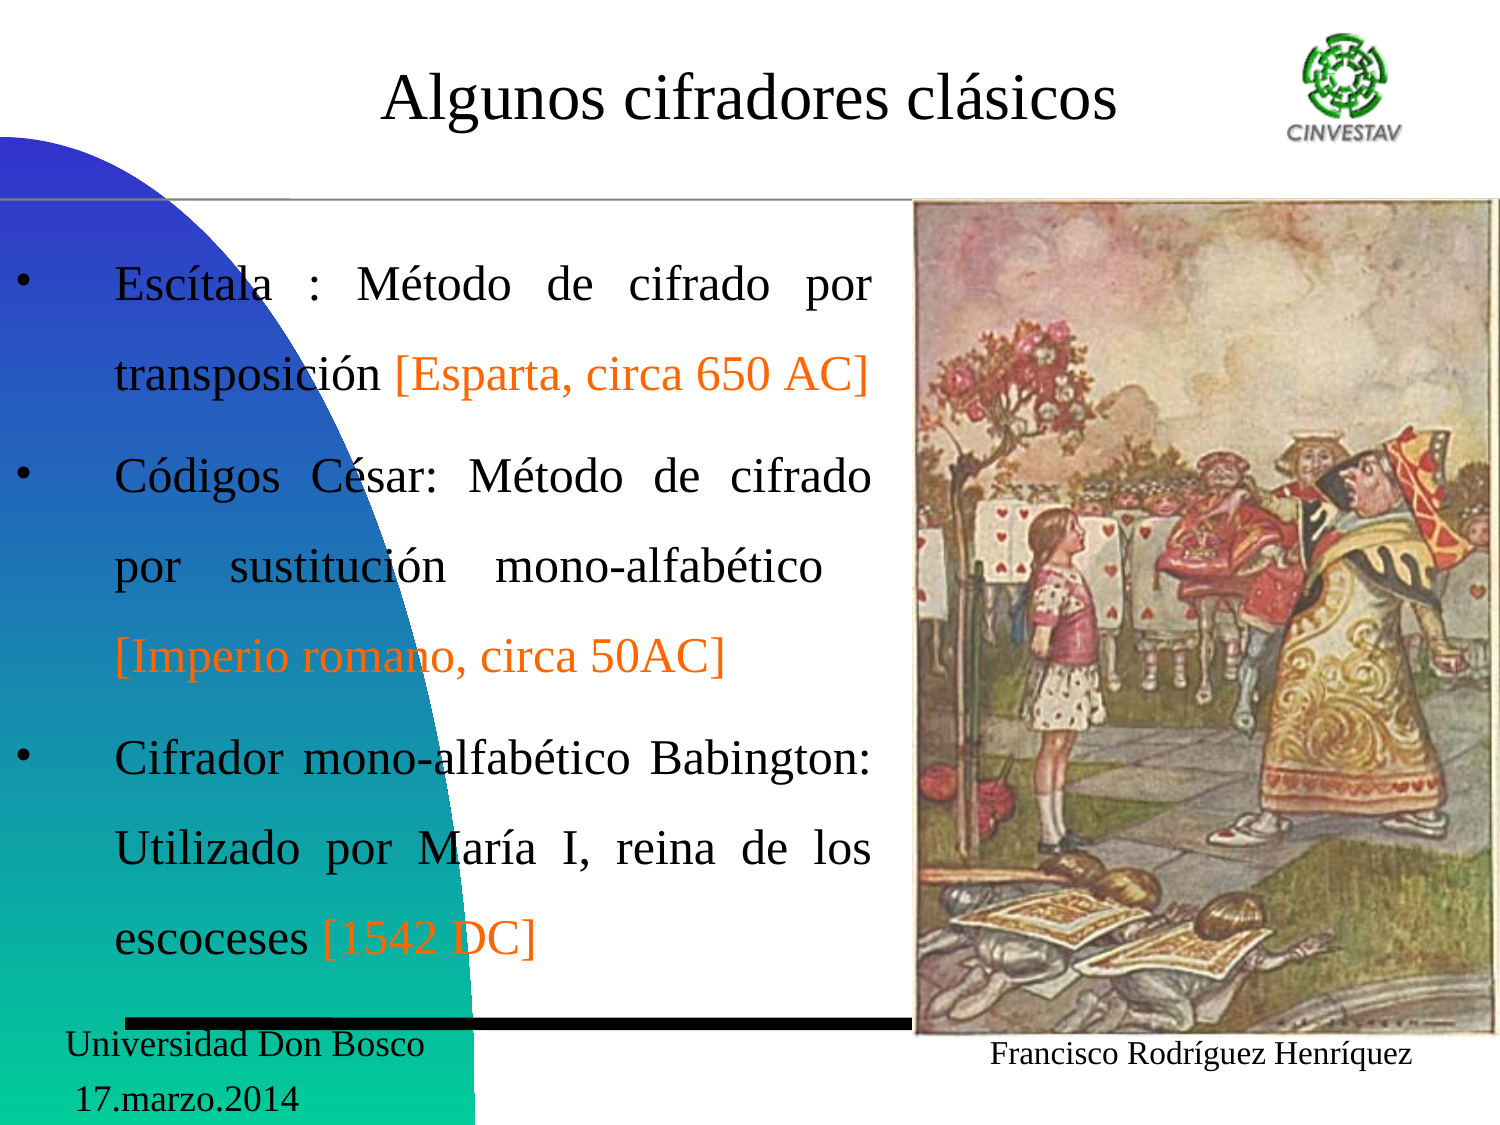

Algunos cifradores clásicos
Escítala : Método de cifrado por transposición [Esparta, circa 650 AC]
Códigos César: Método de cifrado por sustitución mono-alfabético [Imperio romano, circa 50AC]
Cifrador mono-alfabético Babington: Utilizado por María I, reina de los escoceses [1542 DC]